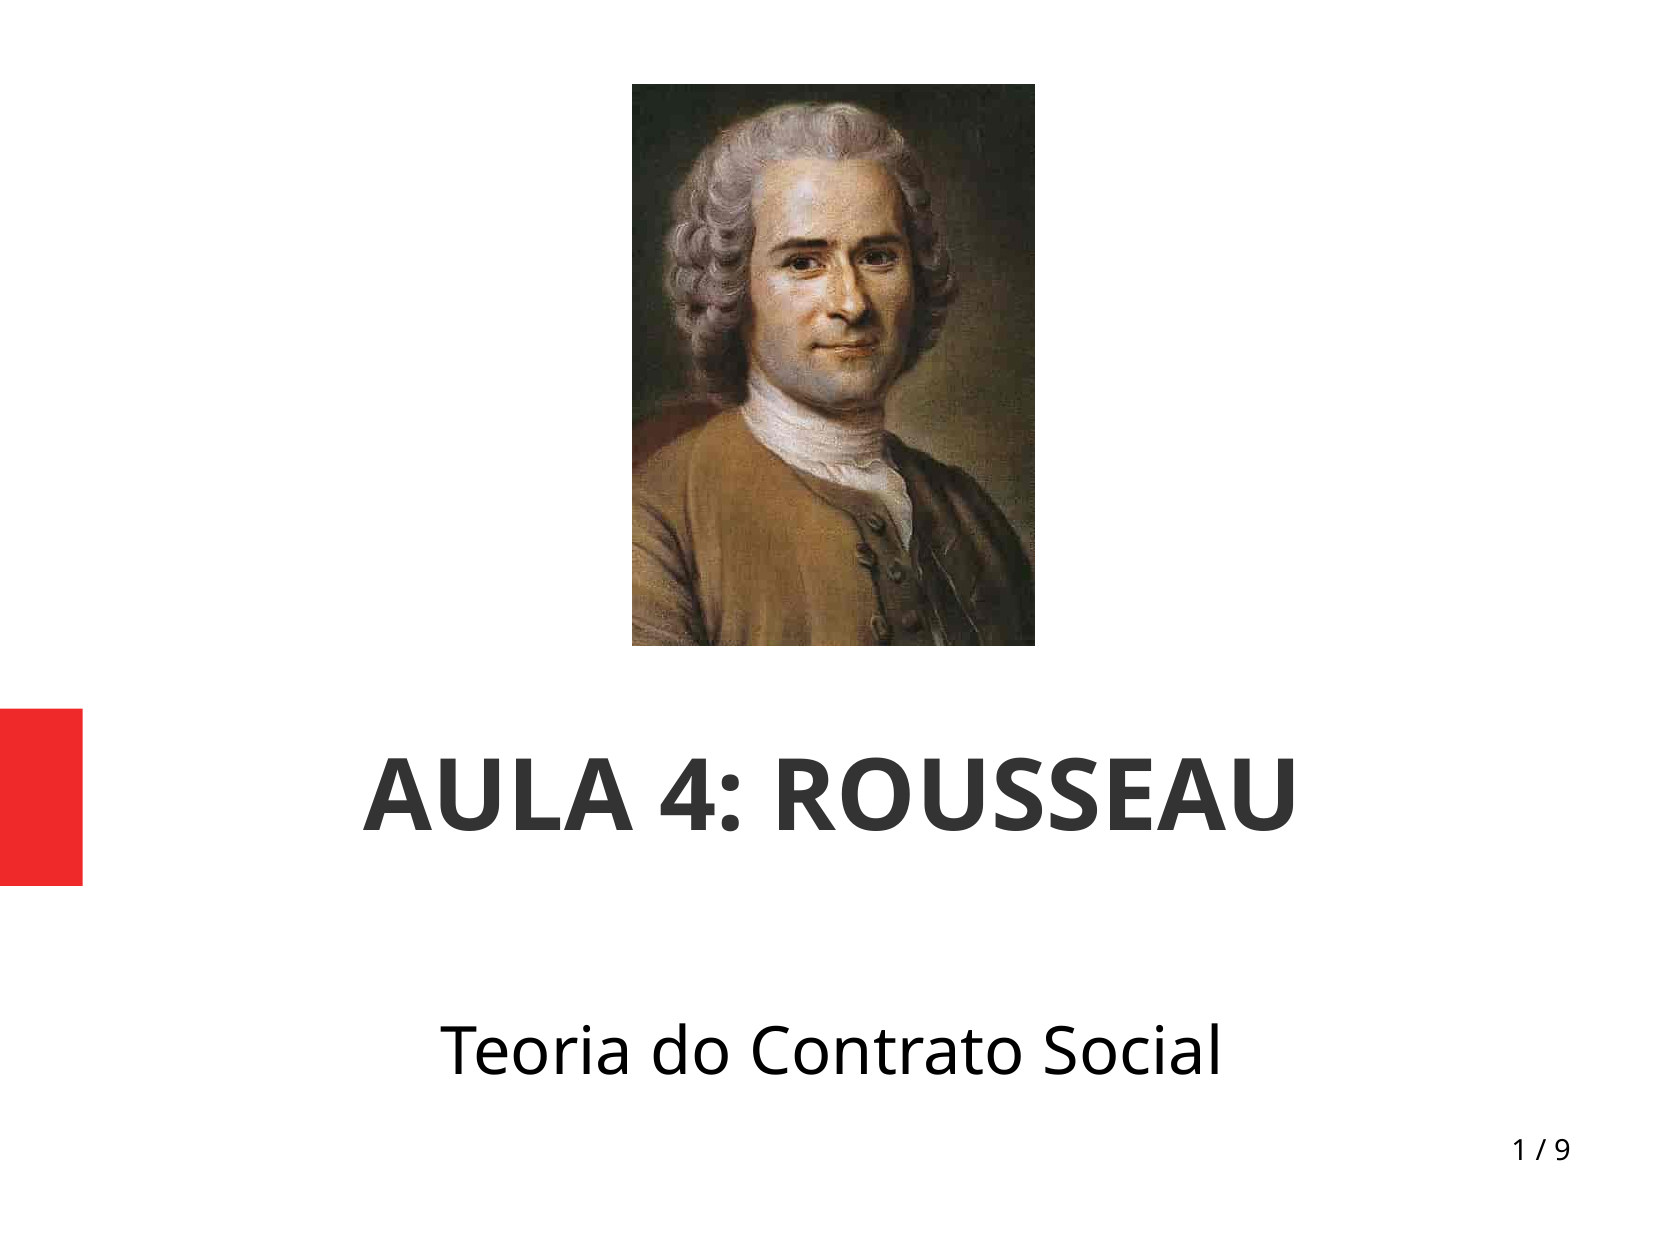

# AULA 4: ROUSSEAU
Teoria do Contrato Social
1